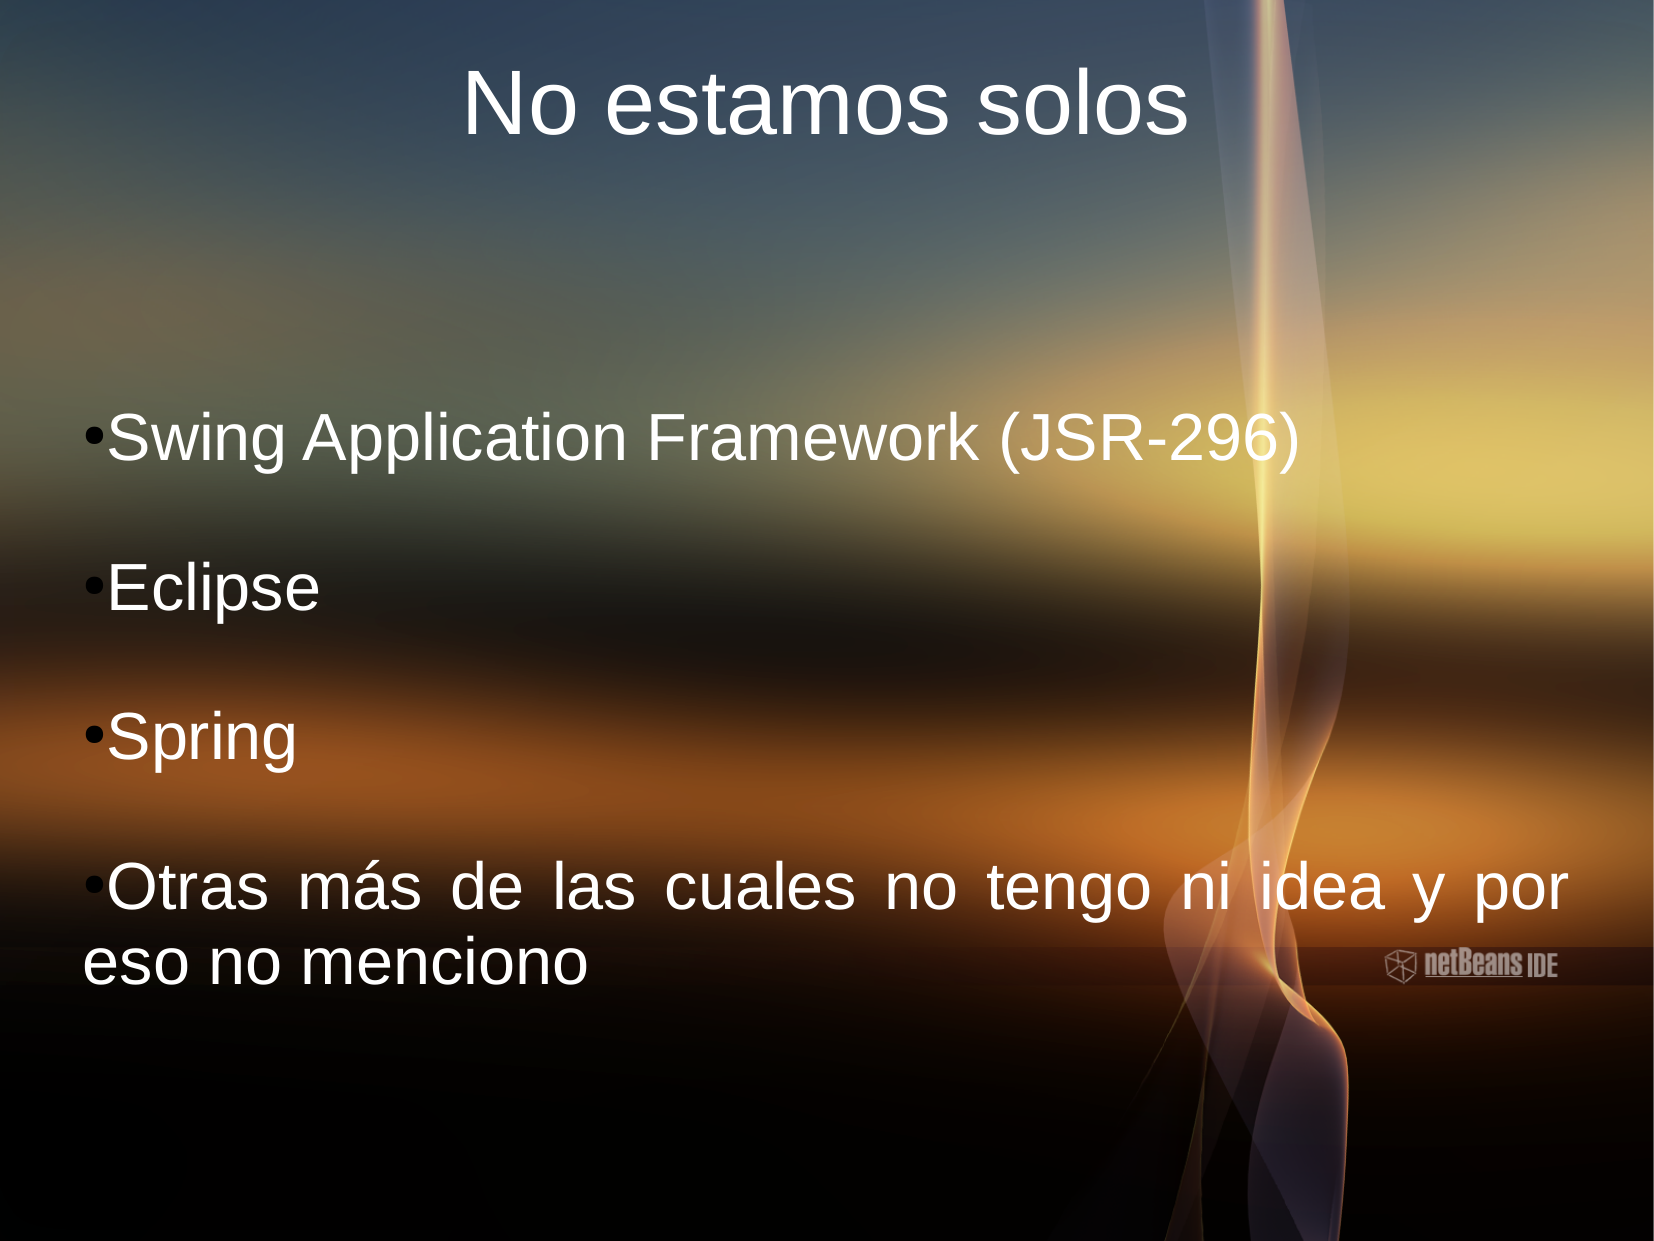

# No estamos solos
Swing Application Framework (JSR-296)
Eclipse
Spring
Otras más de las cuales no tengo ni idea y por eso no menciono